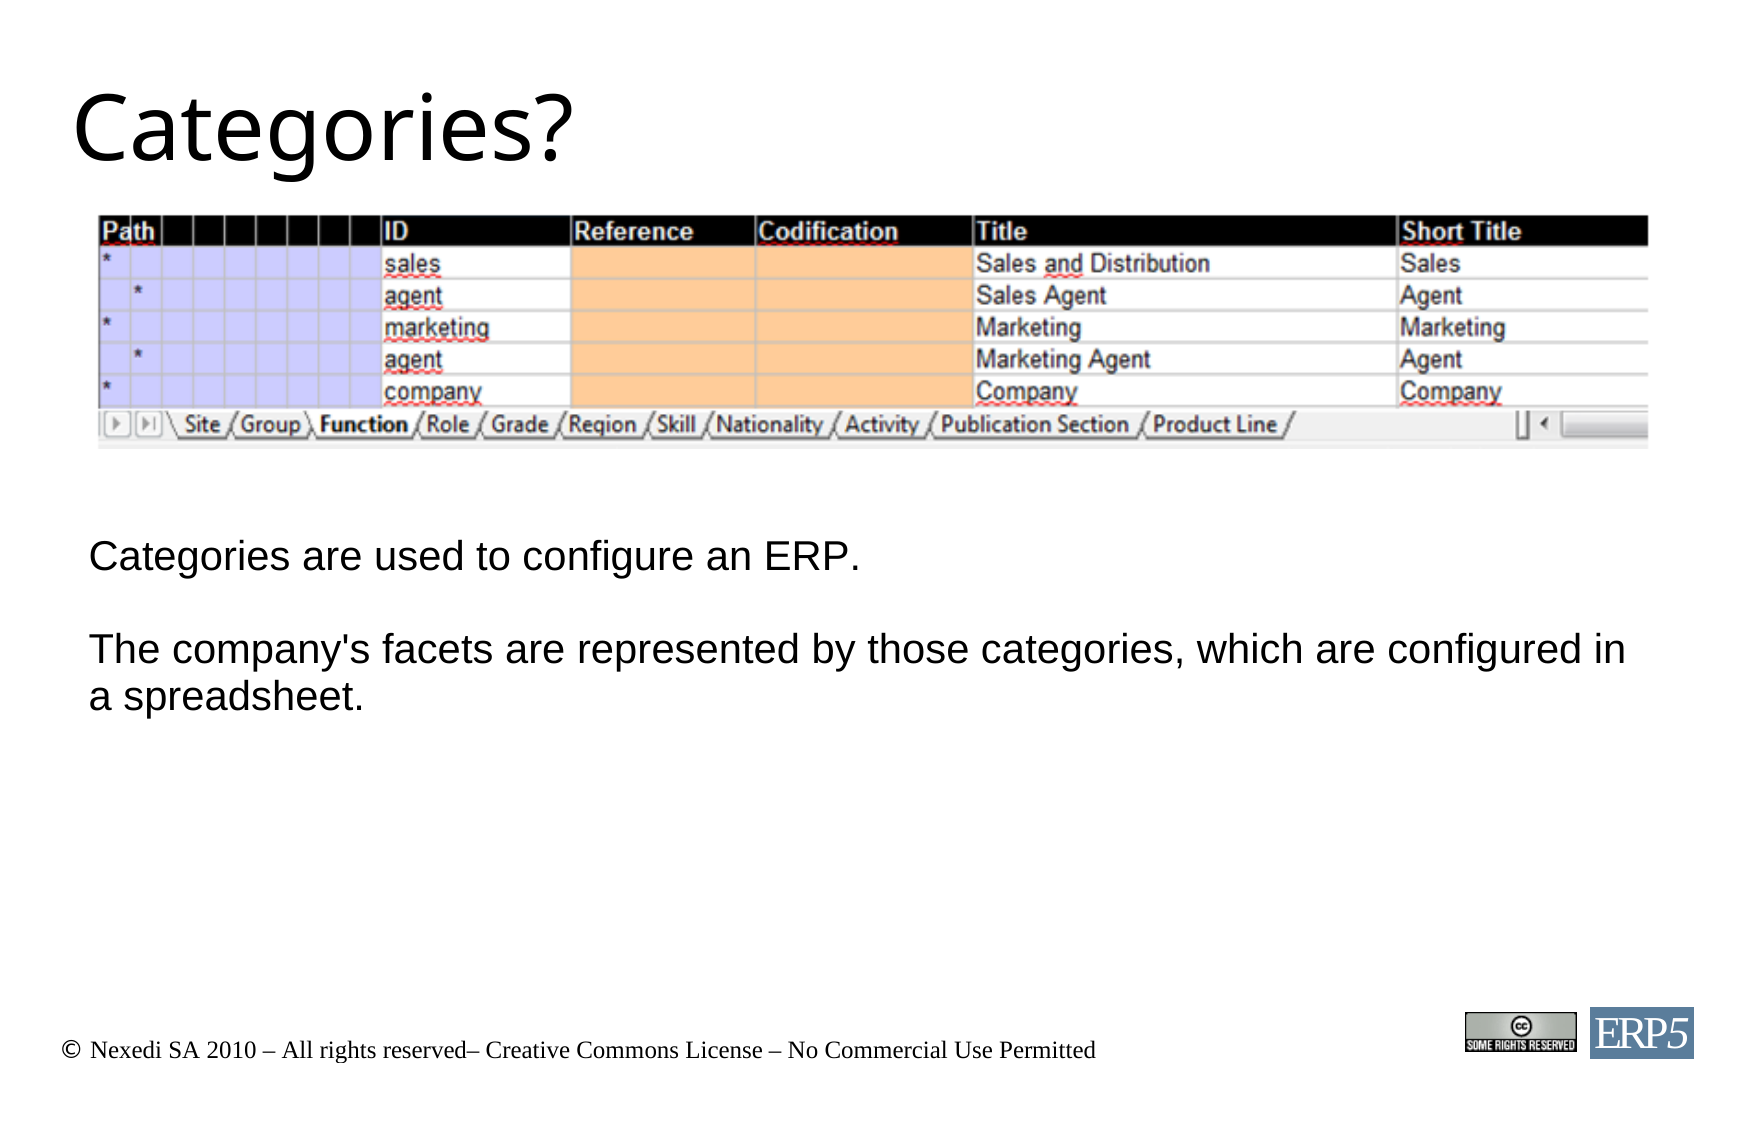

# Categories?
Categories are used to configure an ERP.
The company's facets are represented by those categories, which are configured in a spreadsheet.